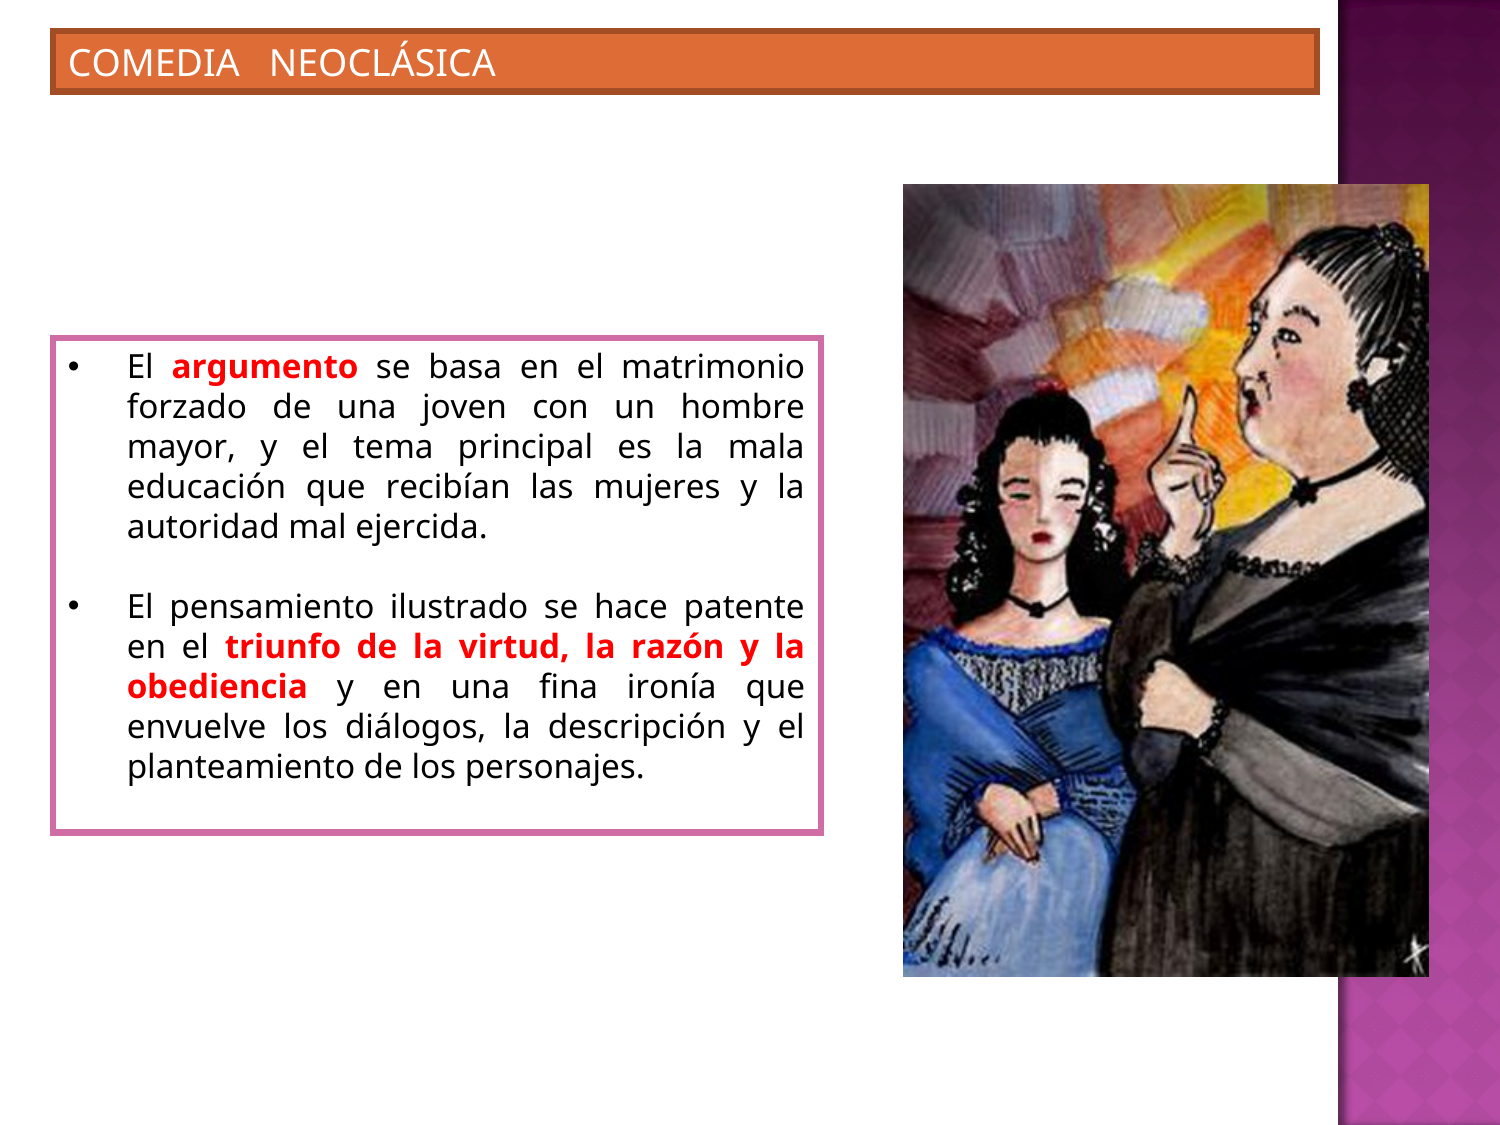

COMEDIA NEOCLÁSICA
El argumento se basa en el matrimonio forzado de una joven con un hombre mayor, y el tema principal es la mala educación que recibían las mujeres y la autoridad mal ejercida.
El pensamiento ilustrado se hace patente en el triunfo de la virtud, la razón y la obediencia y en una fina ironía que envuelve los diálogos, la descripción y el planteamiento de los personajes.